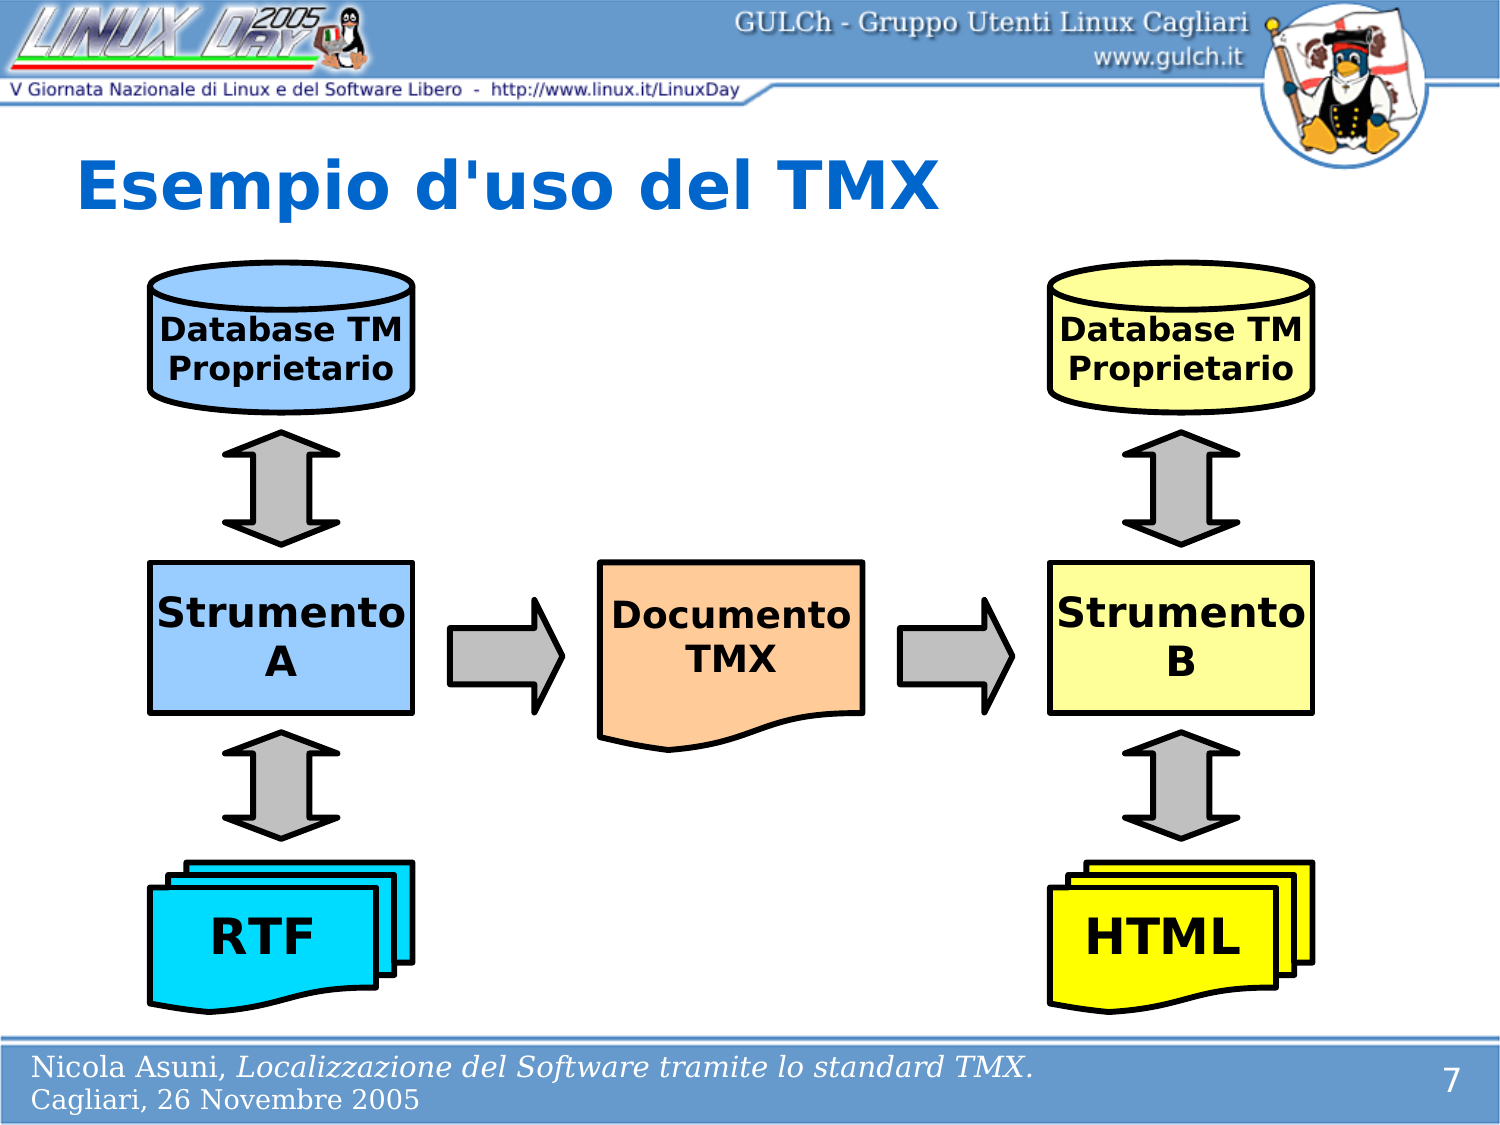

Esempio d'uso del TMX
Database TM
Proprietario
Database TM
Proprietario
Strumento
A
Documento
TMX
Strumento
B
RTF
HTML